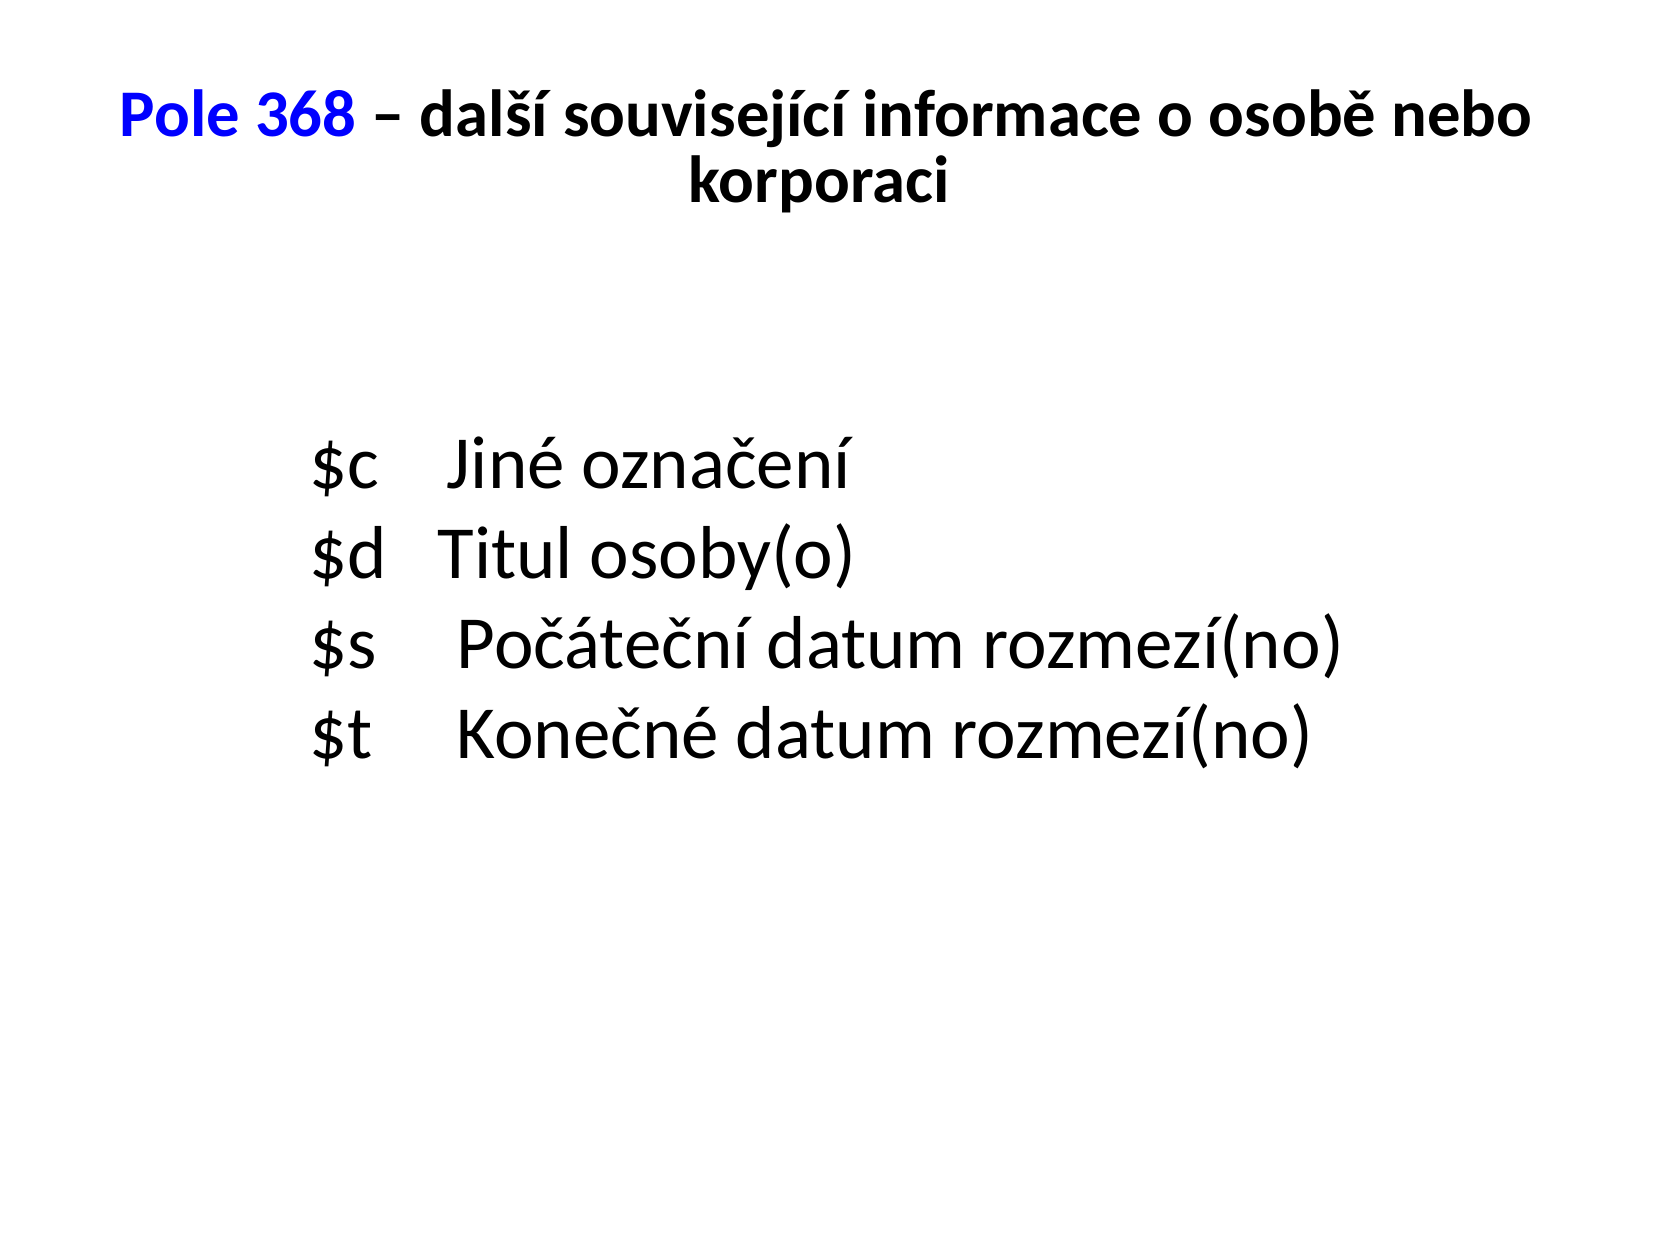

# Pole 368 – další související informace o osobě nebo korporaci
$c Jiné označení
$d Titul osoby(o)
$s 	Počáteční datum rozmezí(no)
$t 	Konečné datum rozmezí(no)